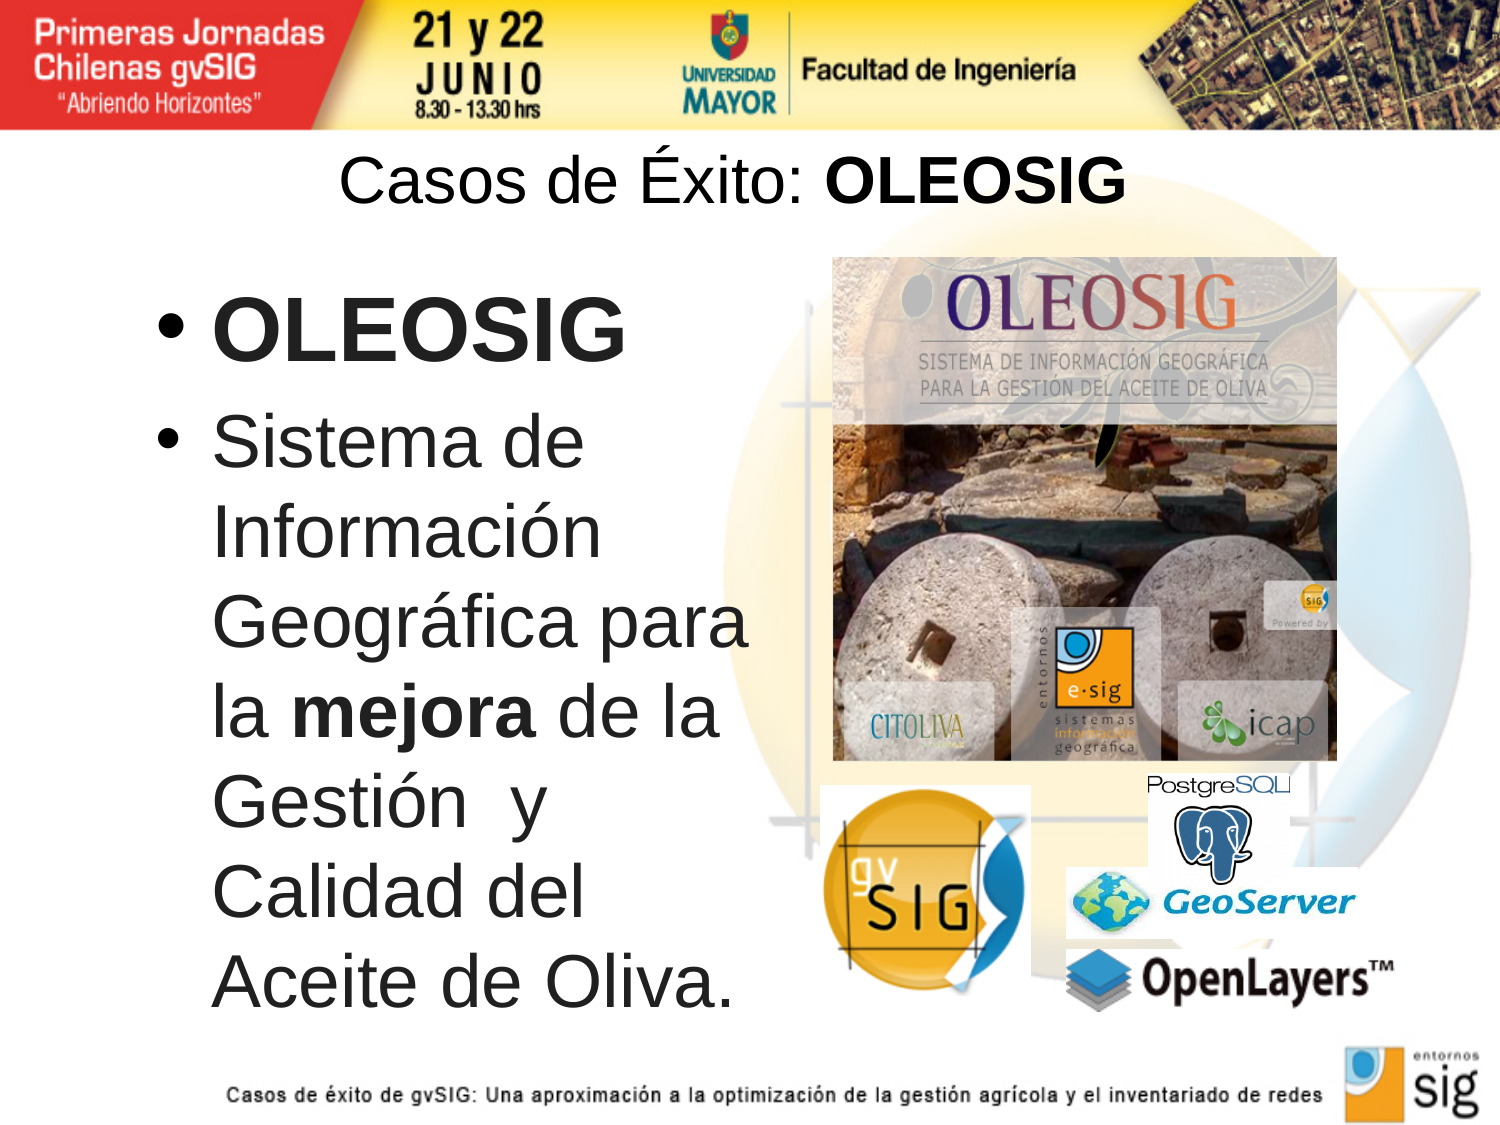

# Casos de Éxito: OLEOSIG
OLEOSIG
Sistema de Información Geográfica para la mejora de la Gestión y Calidad del Aceite de Oliva.